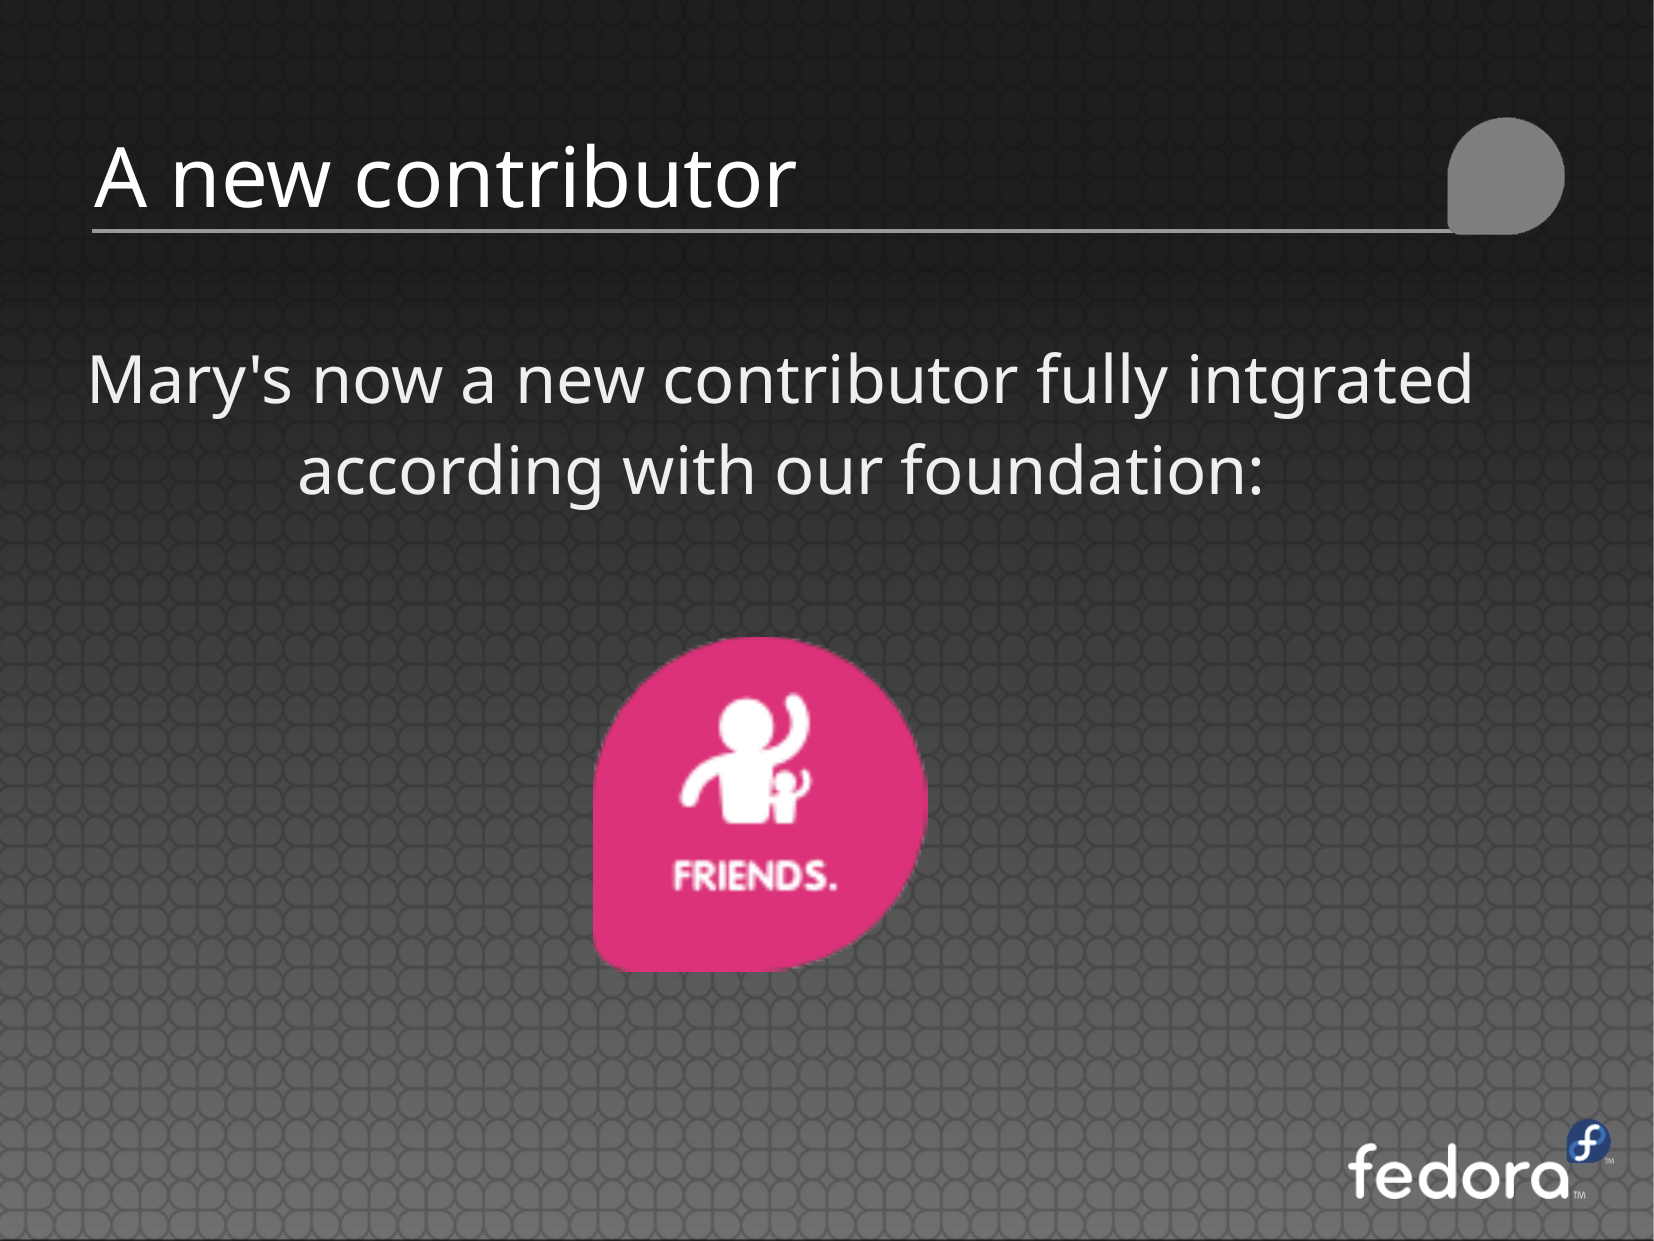

A new contributor
# Mary's now a new contributor fully intgrated according with our foundation: